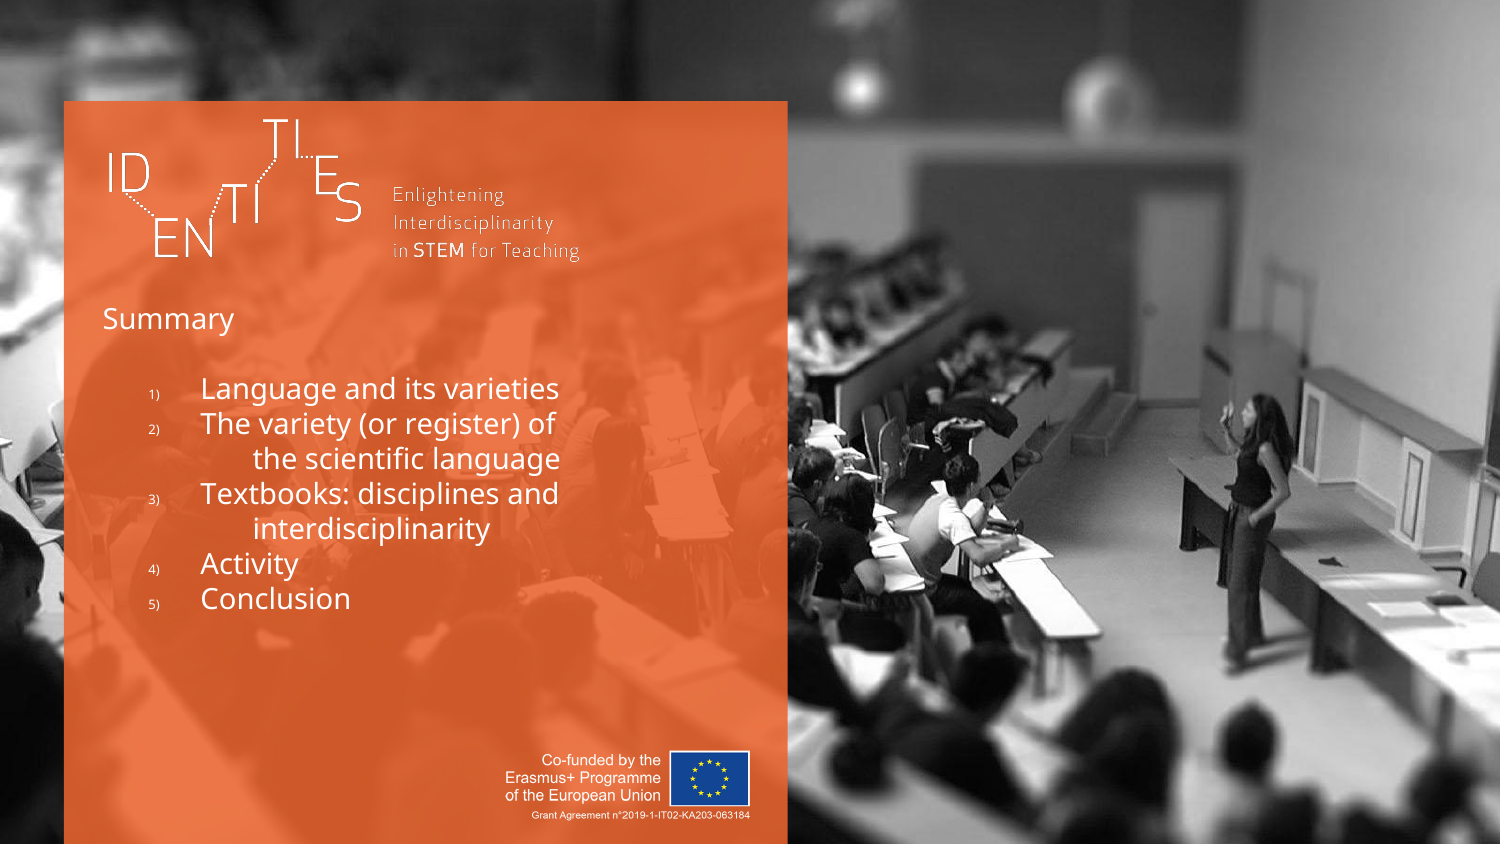

Summary
Language and its varieties
The variety (or register) of the scientific language
Textbooks: disciplines and interdisciplinarity
Activity
Conclusion